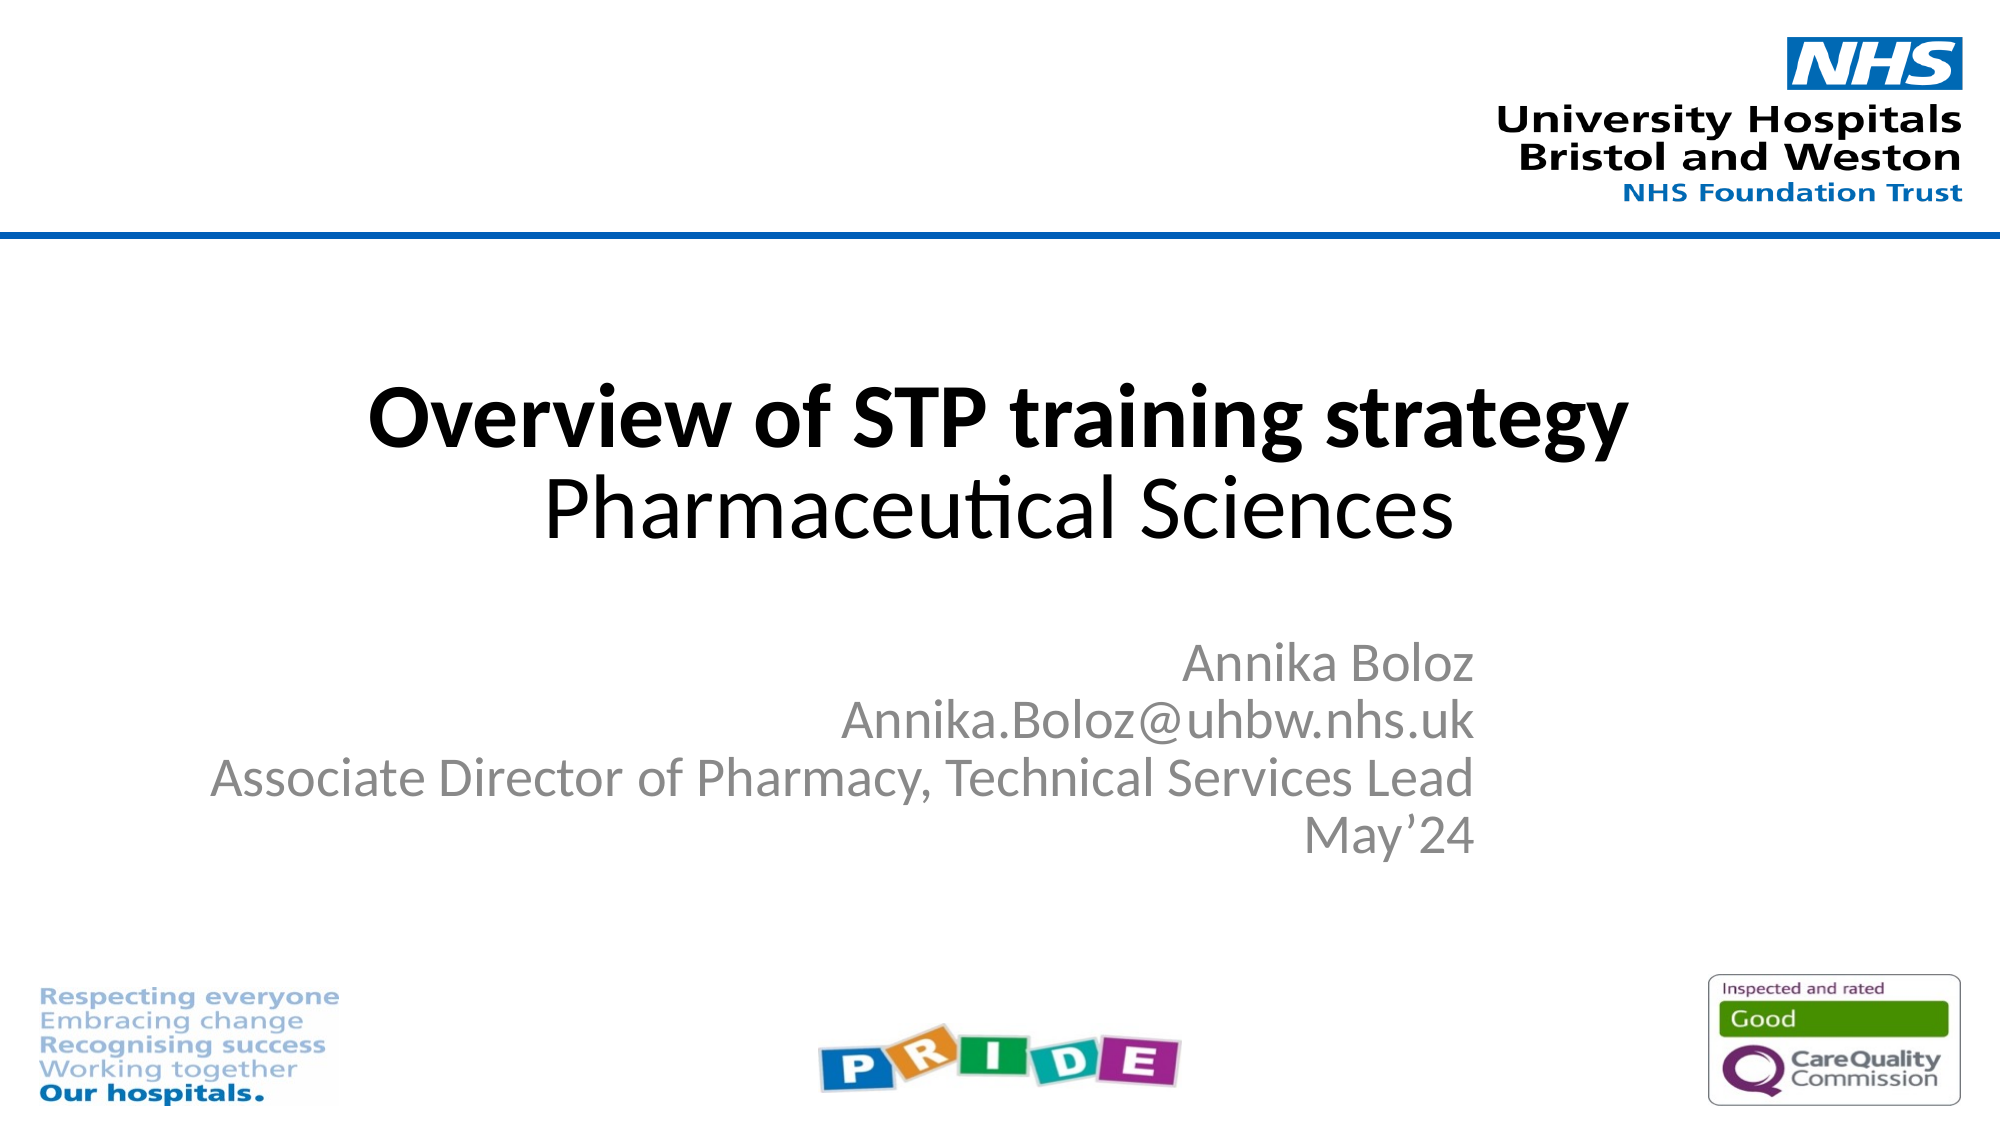

# Overview of STP training strategy Pharmaceutical Sciences
Annika Boloz
Annika.Boloz@uhbw.nhs.uk
Associate Director of Pharmacy, Technical Services Lead
May’24